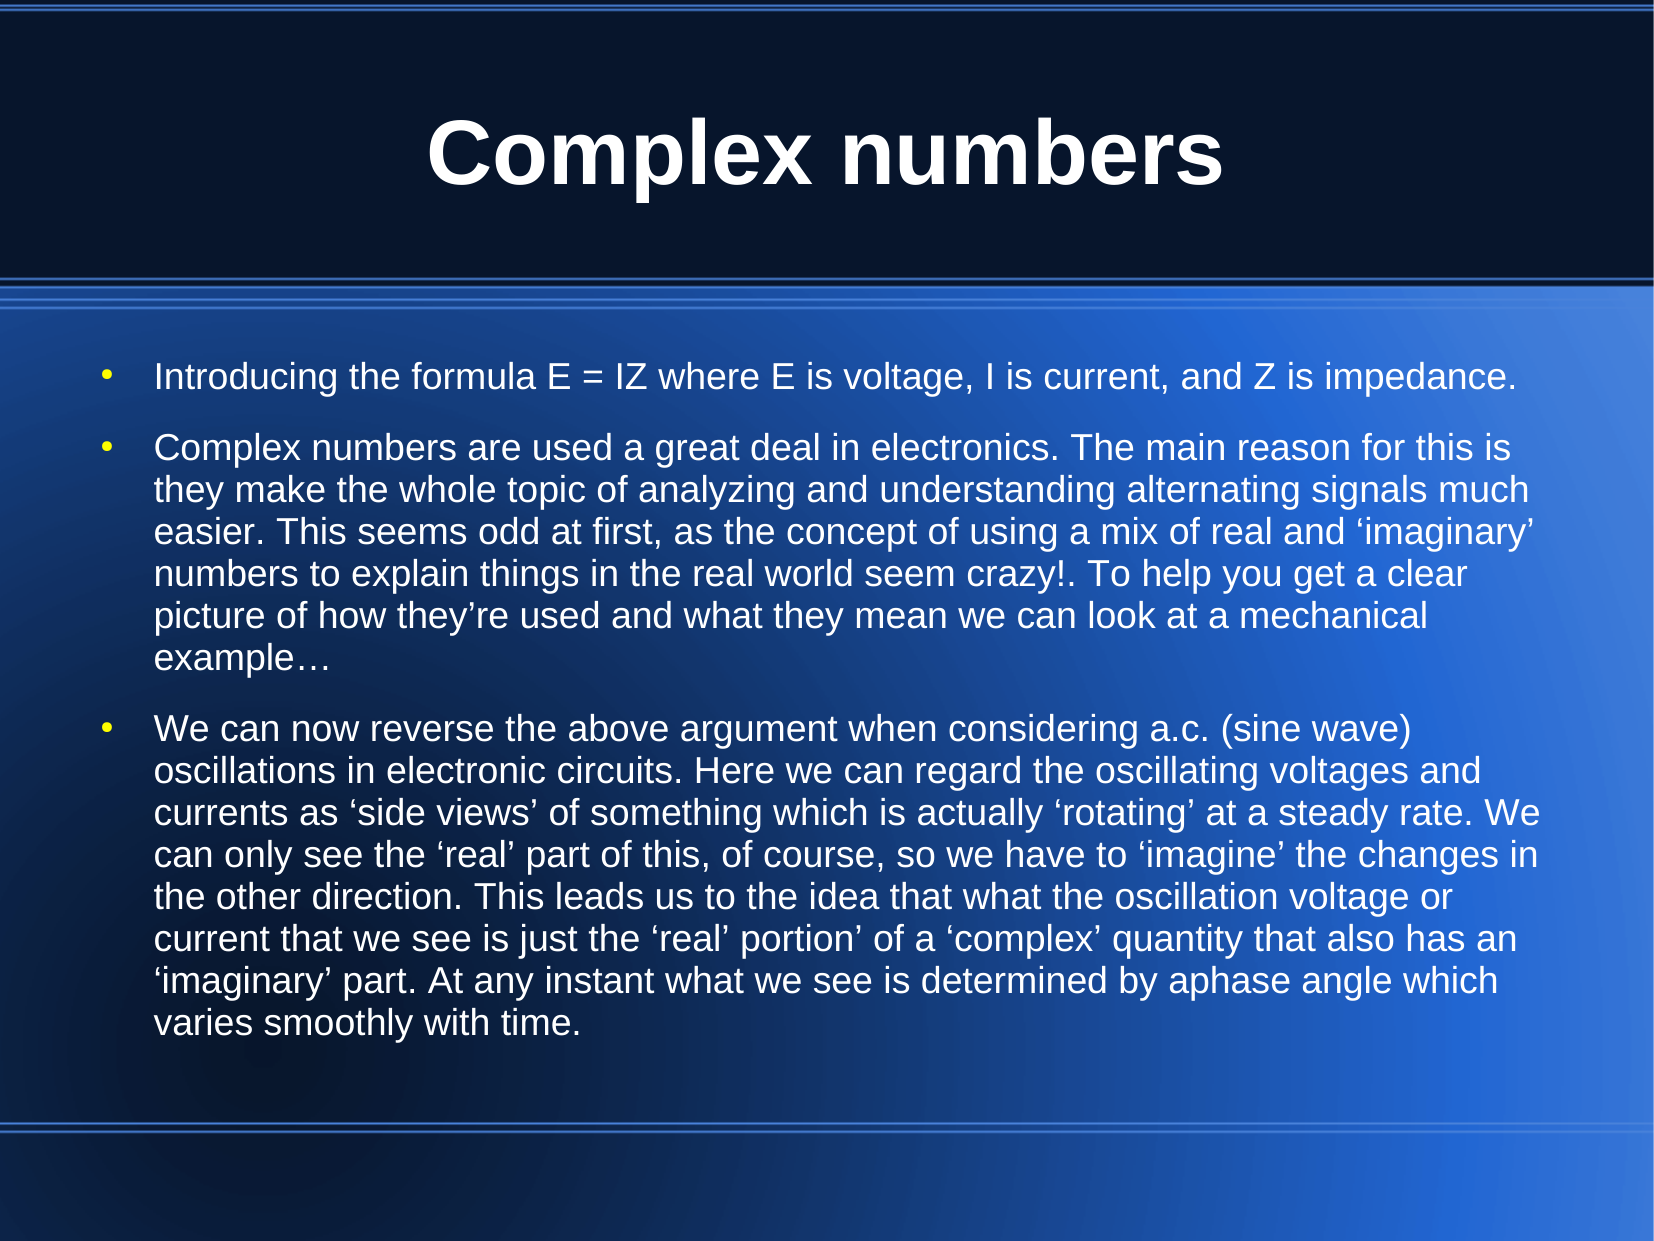

# Complex numbers
Introducing the formula E = IZ where E is voltage, I is current, and Z is impedance.
Complex numbers are used a great deal in electronics. The main reason for this is they make the whole topic of analyzing and understanding alternating signals much easier. This seems odd at first, as the concept of using a mix of real and ‘imaginary’ numbers to explain things in the real world seem crazy!. To help you get a clear picture of how they’re used and what they mean we can look at a mechanical example…
We can now reverse the above argument when considering a.c. (sine wave) oscillations in electronic circuits. Here we can regard the oscillating voltages and currents as ‘side views’ of something which is actually ‘rotating’ at a steady rate. We can only see the ‘real’ part of this, of course, so we have to ‘imagine’ the changes in the other direction. This leads us to the idea that what the oscillation voltage or current that we see is just the ‘real’ portion’ of a ‘complex’ quantity that also has an ‘imaginary’ part. At any instant what we see is determined by aphase angle which varies smoothly with time.